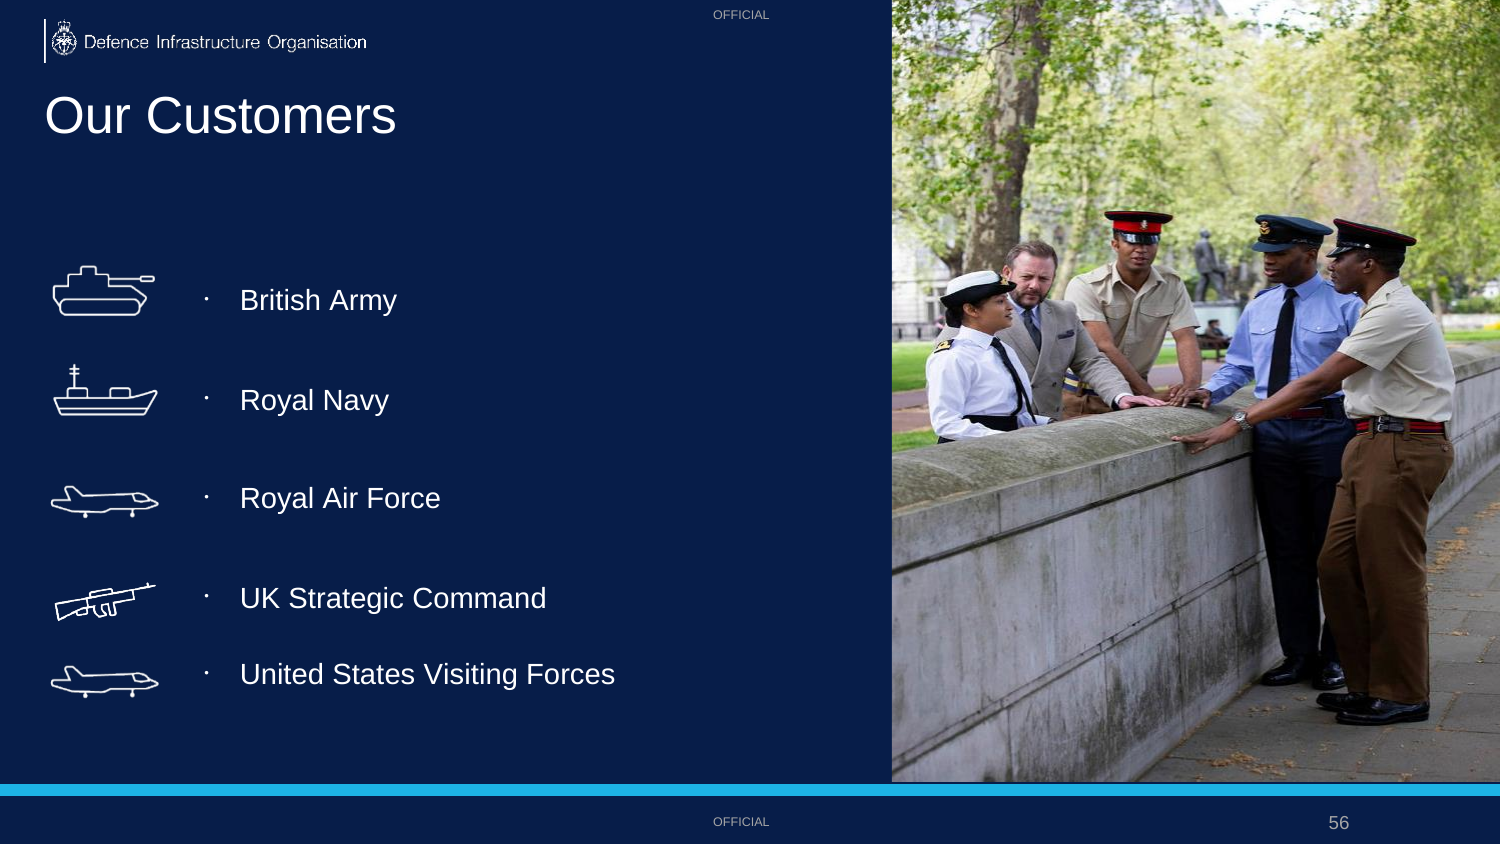

# Our Customers
British Army
Royal Navy
Royal Air Force
UK Strategic Command
United States Visiting Forces